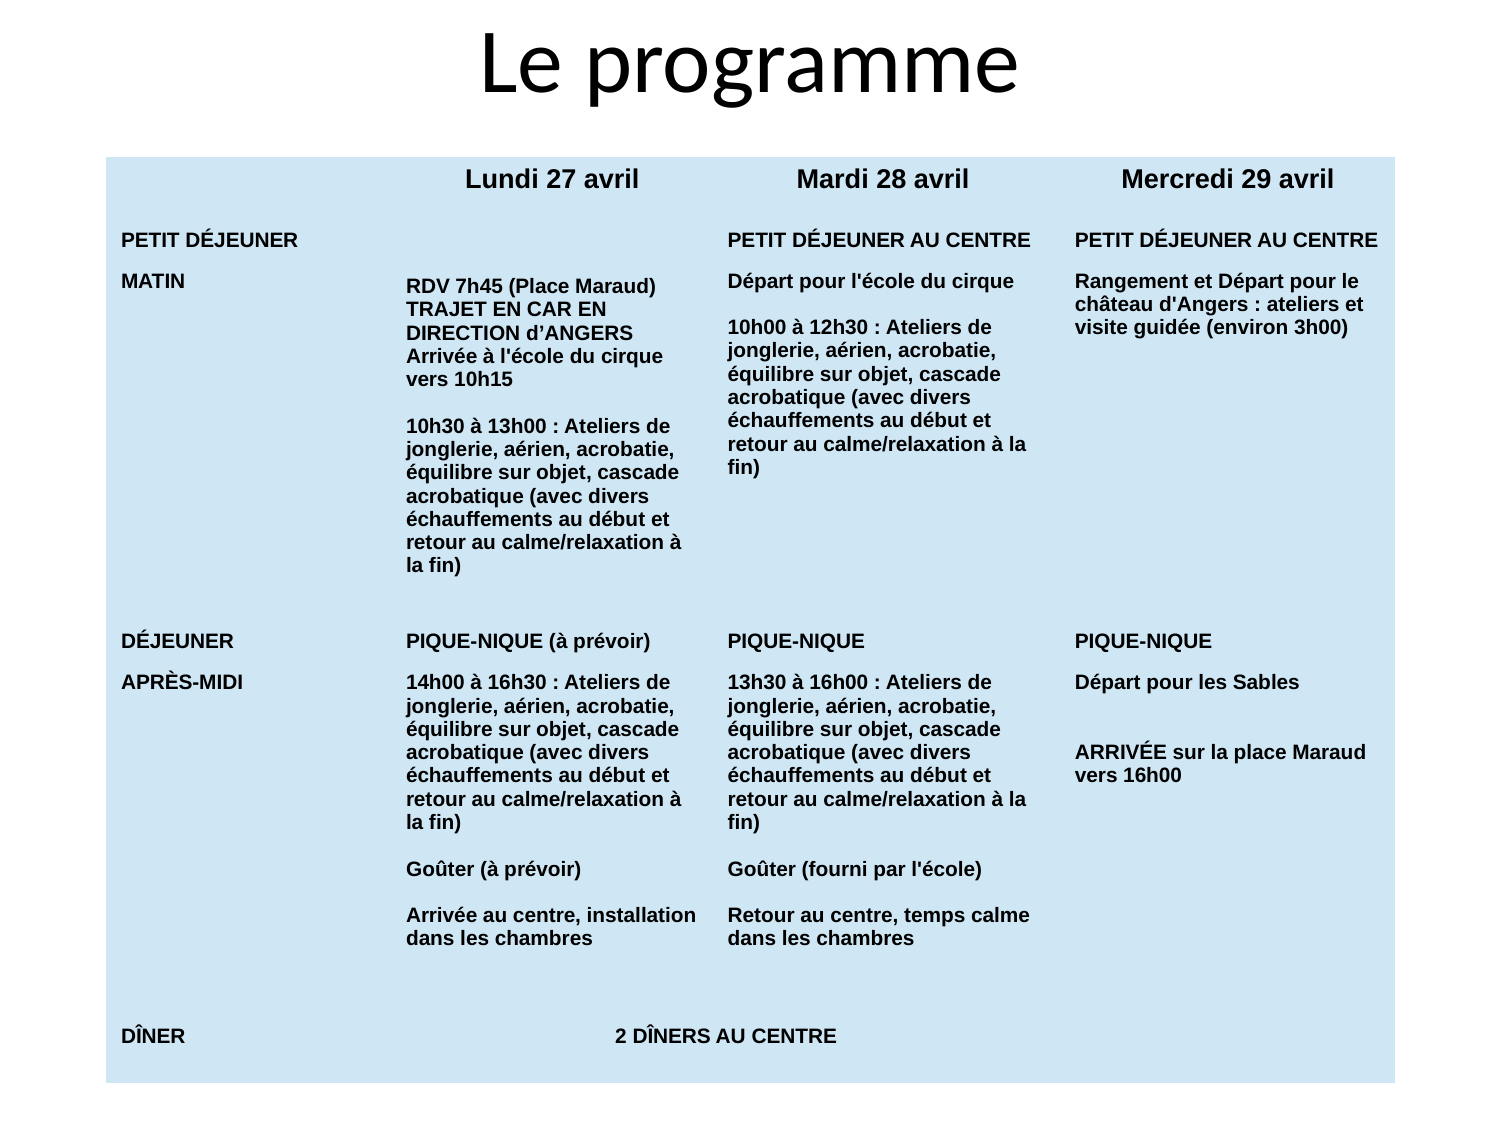

# Le programme
| | Lundi 27 avril | Mardi 28 avril | Mercredi 29 avril |
| --- | --- | --- | --- |
| PETIT DÉJEUNER | RDV 7h45 (Place Maraud) TRAJET EN CAR EN DIRECTION d’ANGERS Arrivée à l'école du cirque vers 10h15 10h30 à 13h00 : Ateliers de jonglerie, aérien, acrobatie, équilibre sur objet, cascade acrobatique (avec divers échauffements au début et retour au calme/relaxation à la fin) | PETIT DÉJEUNER AU CENTRE | PETIT DÉJEUNER AU CENTRE |
| MATIN | | Départ pour l'école du cirque 10h00 à 12h30 : Ateliers de jonglerie, aérien, acrobatie, équilibre sur objet, cascade acrobatique (avec divers échauffements au début et retour au calme/relaxation à la fin) | Rangement et Départ pour le château d'Angers : ateliers et visite guidée (environ 3h00) |
| DÉJEUNER | PIQUE-NIQUE (à prévoir) | PIQUE-NIQUE | PIQUE-NIQUE |
| APRÈS-MIDI | 14h00 à 16h30 : Ateliers de jonglerie, aérien, acrobatie, équilibre sur objet, cascade acrobatique (avec divers échauffements au début et retour au calme/relaxation à la fin) Goûter (à prévoir) Arrivée au centre, installation dans les chambres | 13h30 à 16h00 : Ateliers de jonglerie, aérien, acrobatie, équilibre sur objet, cascade acrobatique (avec divers échauffements au début et retour au calme/relaxation à la fin) Goûter (fourni par l'école) Retour au centre, temps calme dans les chambres | Départ pour les Sables ARRIVÉE sur la place Maraud vers 16h00 |
| DÎNER | 2 DÎNERS AU CENTRE | | |